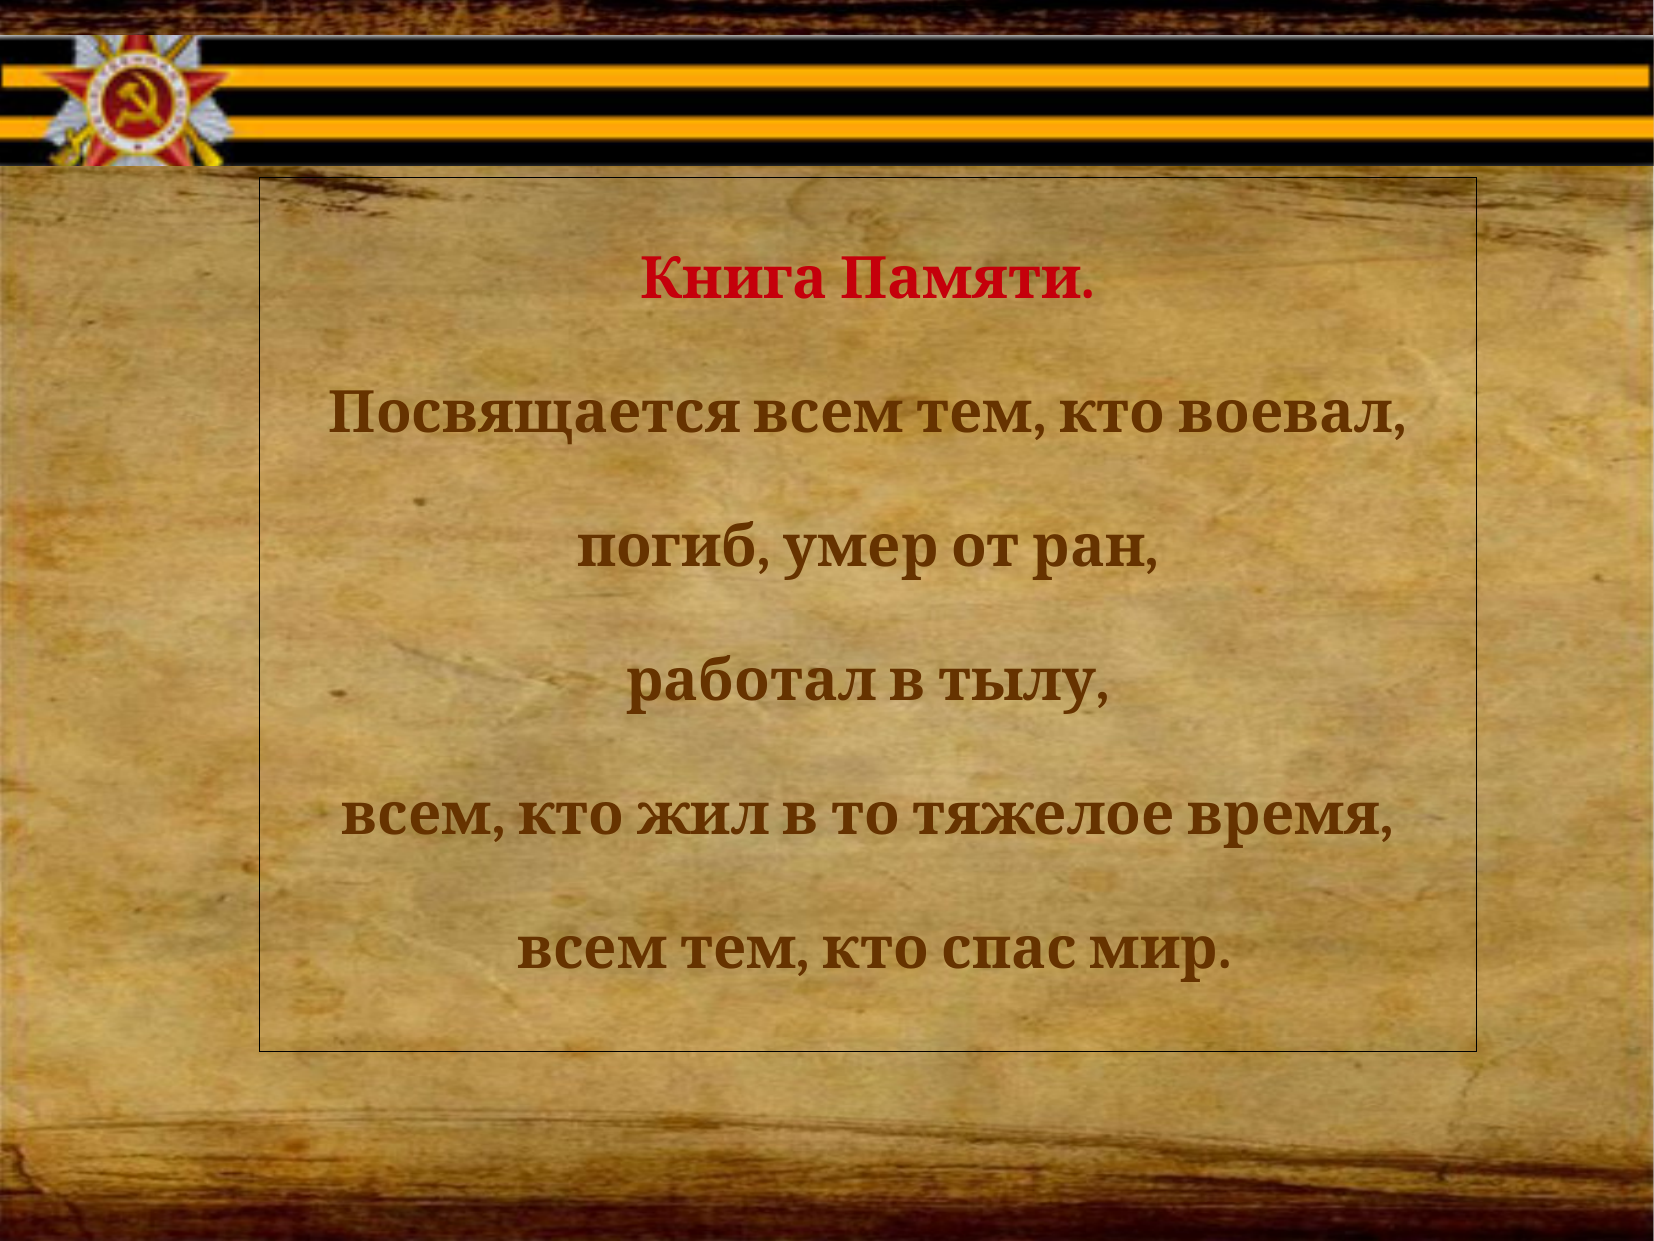

Книга Памяти.
Посвящается всем тем, кто воевал,
погиб, умер от ран,
работал в тылу,
всем, кто жил в то тяжелое время,
 всем тем, кто спас мир.